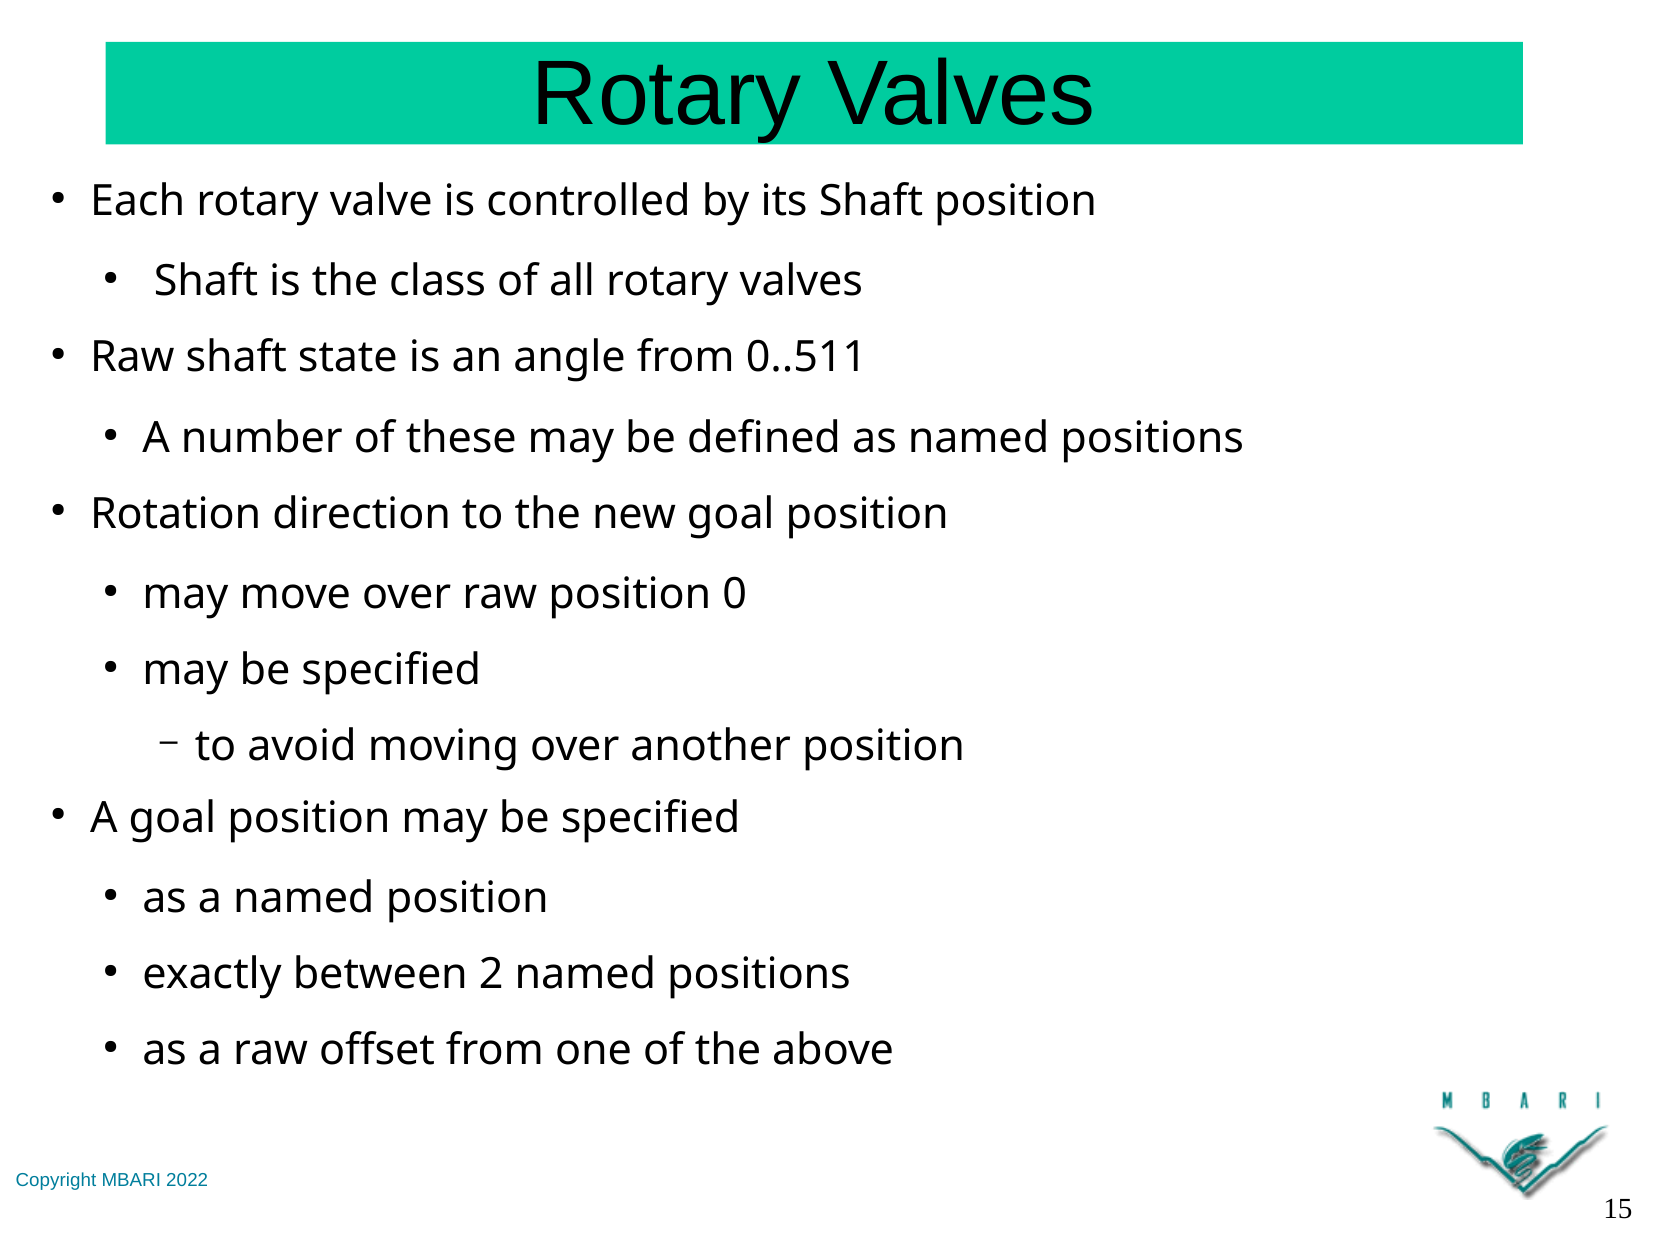

# Rotary Valves
Each rotary valve is controlled by its Shaft position
 Shaft is the class of all rotary valves
Raw shaft state is an angle from 0..511
A number of these may be defined as named positions
Rotation direction to the new goal position
may move over raw position 0
may be specified
to avoid moving over another position
A goal position may be specified
as a named position
exactly between 2 named positions
as a raw offset from one of the above